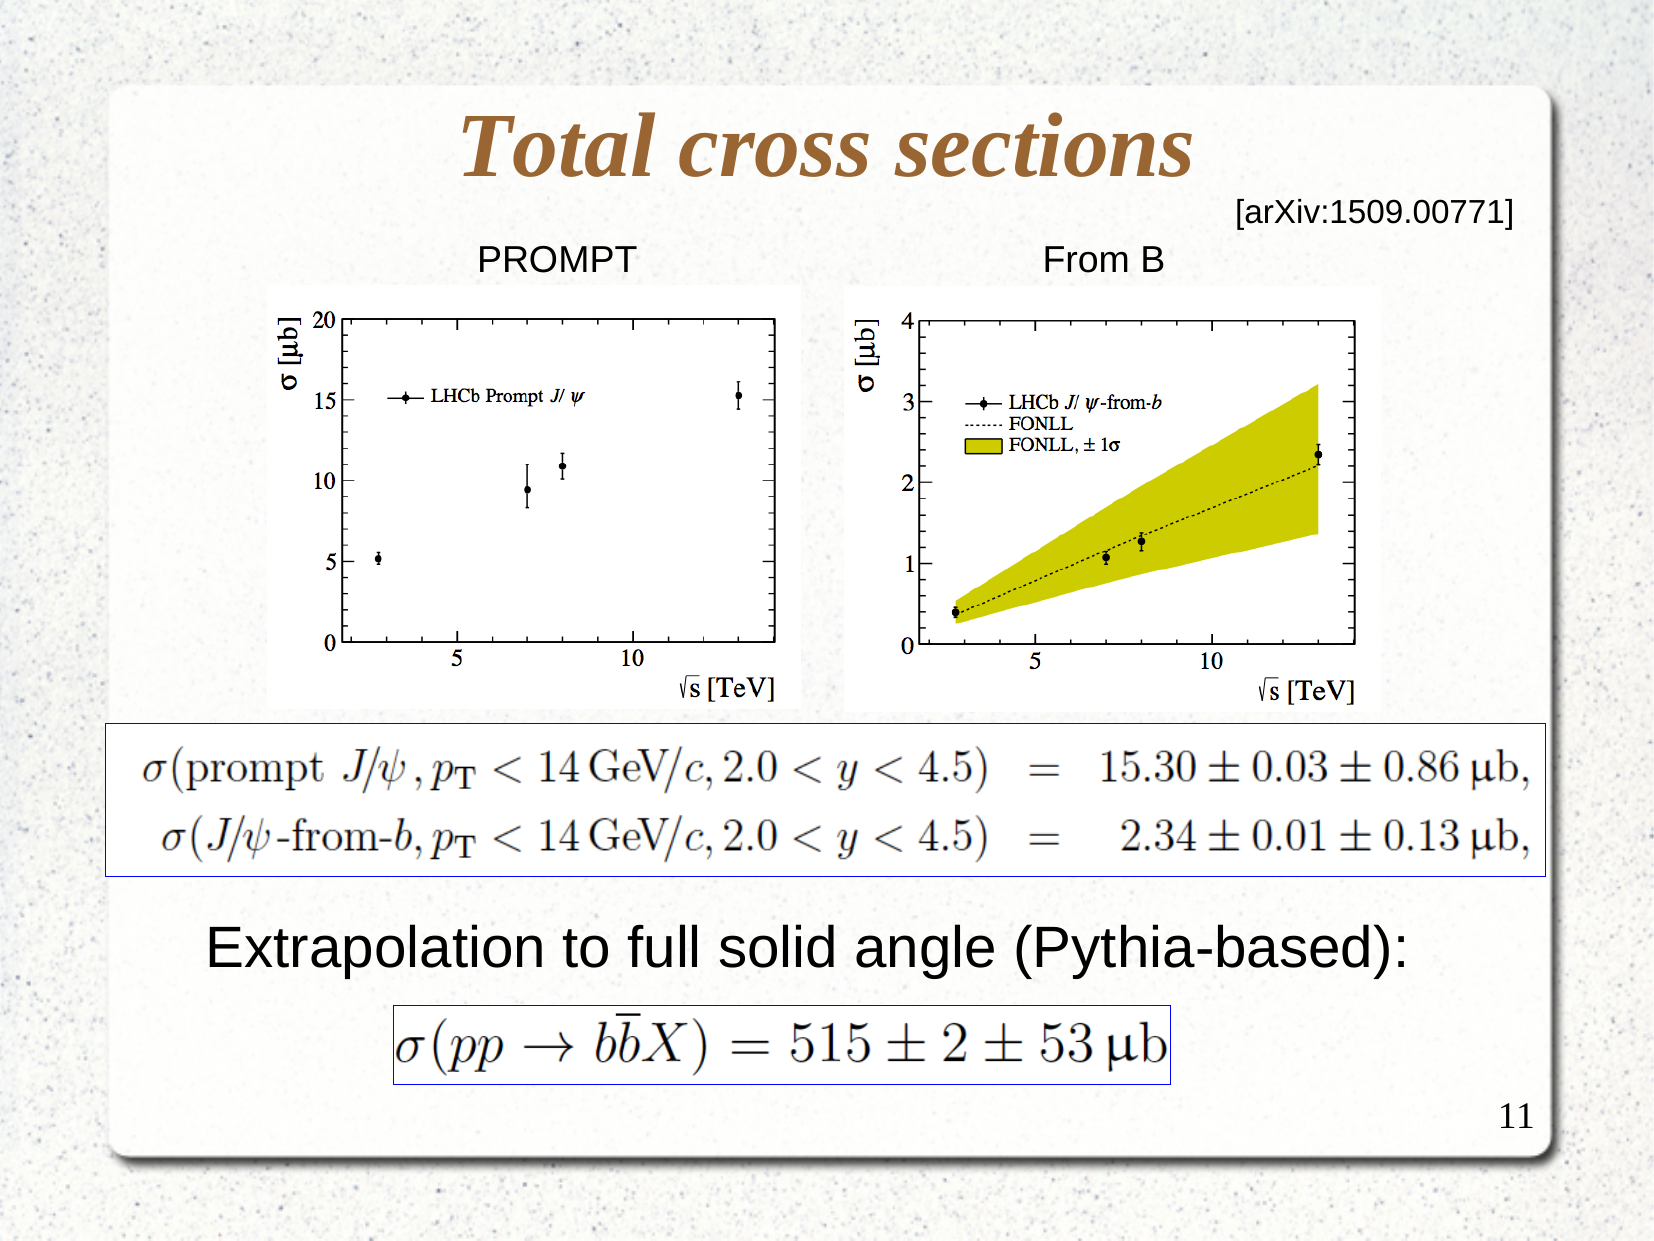

# Total cross sections
[arXiv:1509.00771]
PROMPT
From B
Extrapolation to full solid angle (Pythia-based):
11